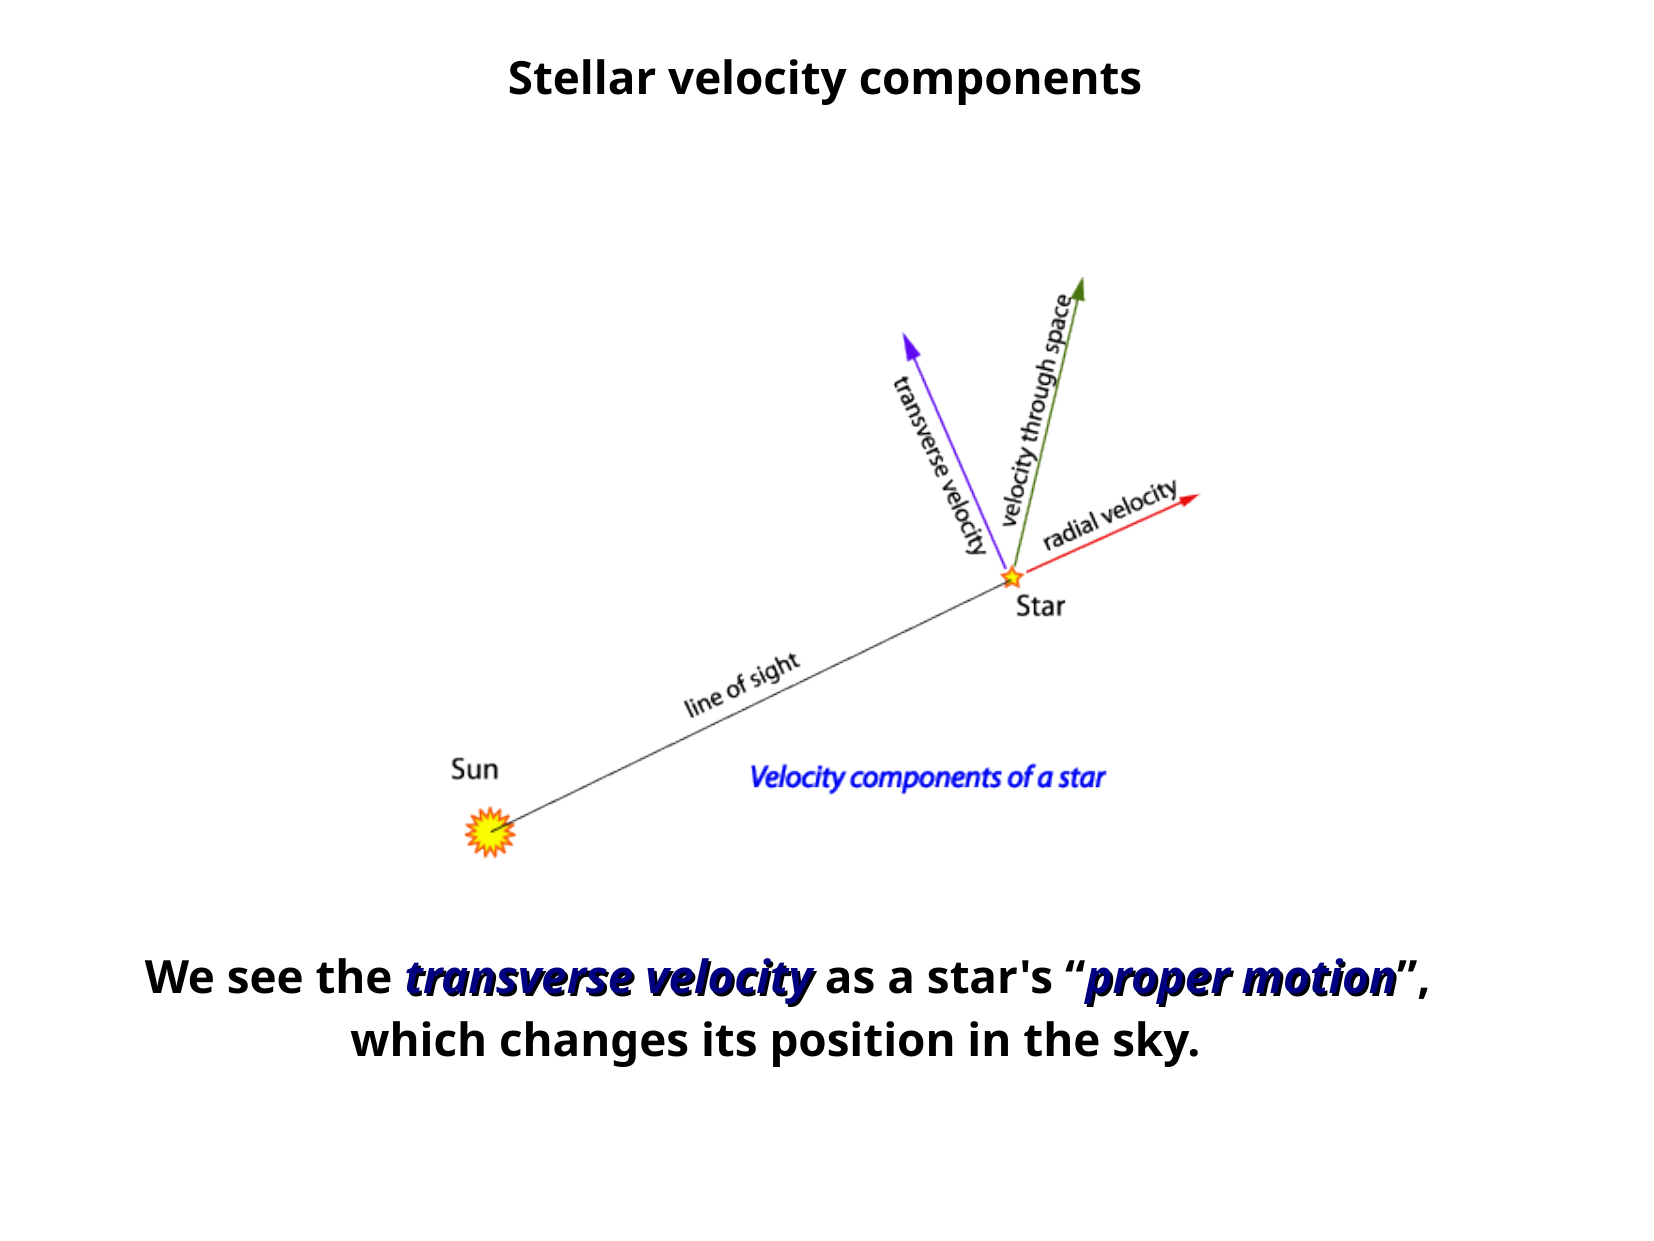

Stellar velocity components
We see the transverse velocity as a star's “proper motion”,
which changes its position in the sky.